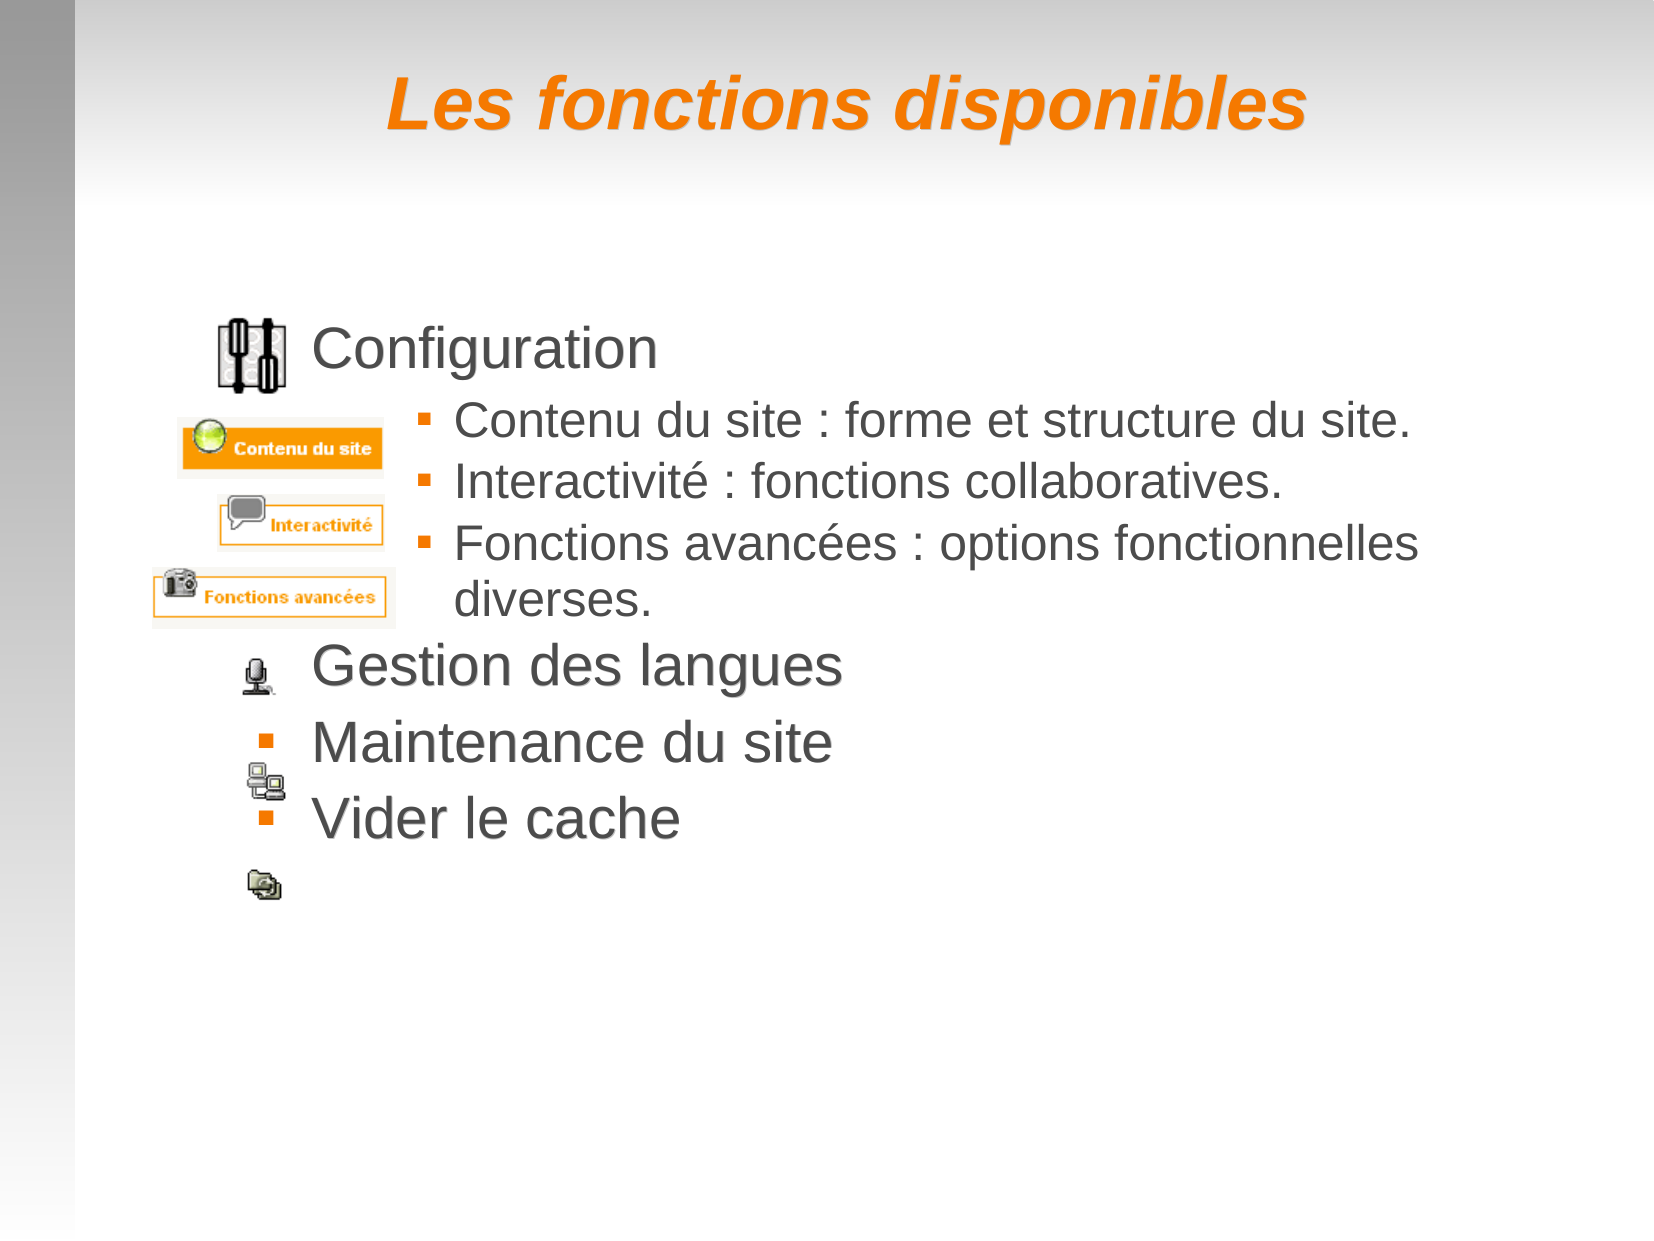

# Les fonctions disponibles
Configuration
Contenu du site : forme et structure du site.
Interactivité : fonctions collaboratives.
Fonctions avancées : options fonctionnelles diverses.
Gestion des langues
Maintenance du site
Vider le cache